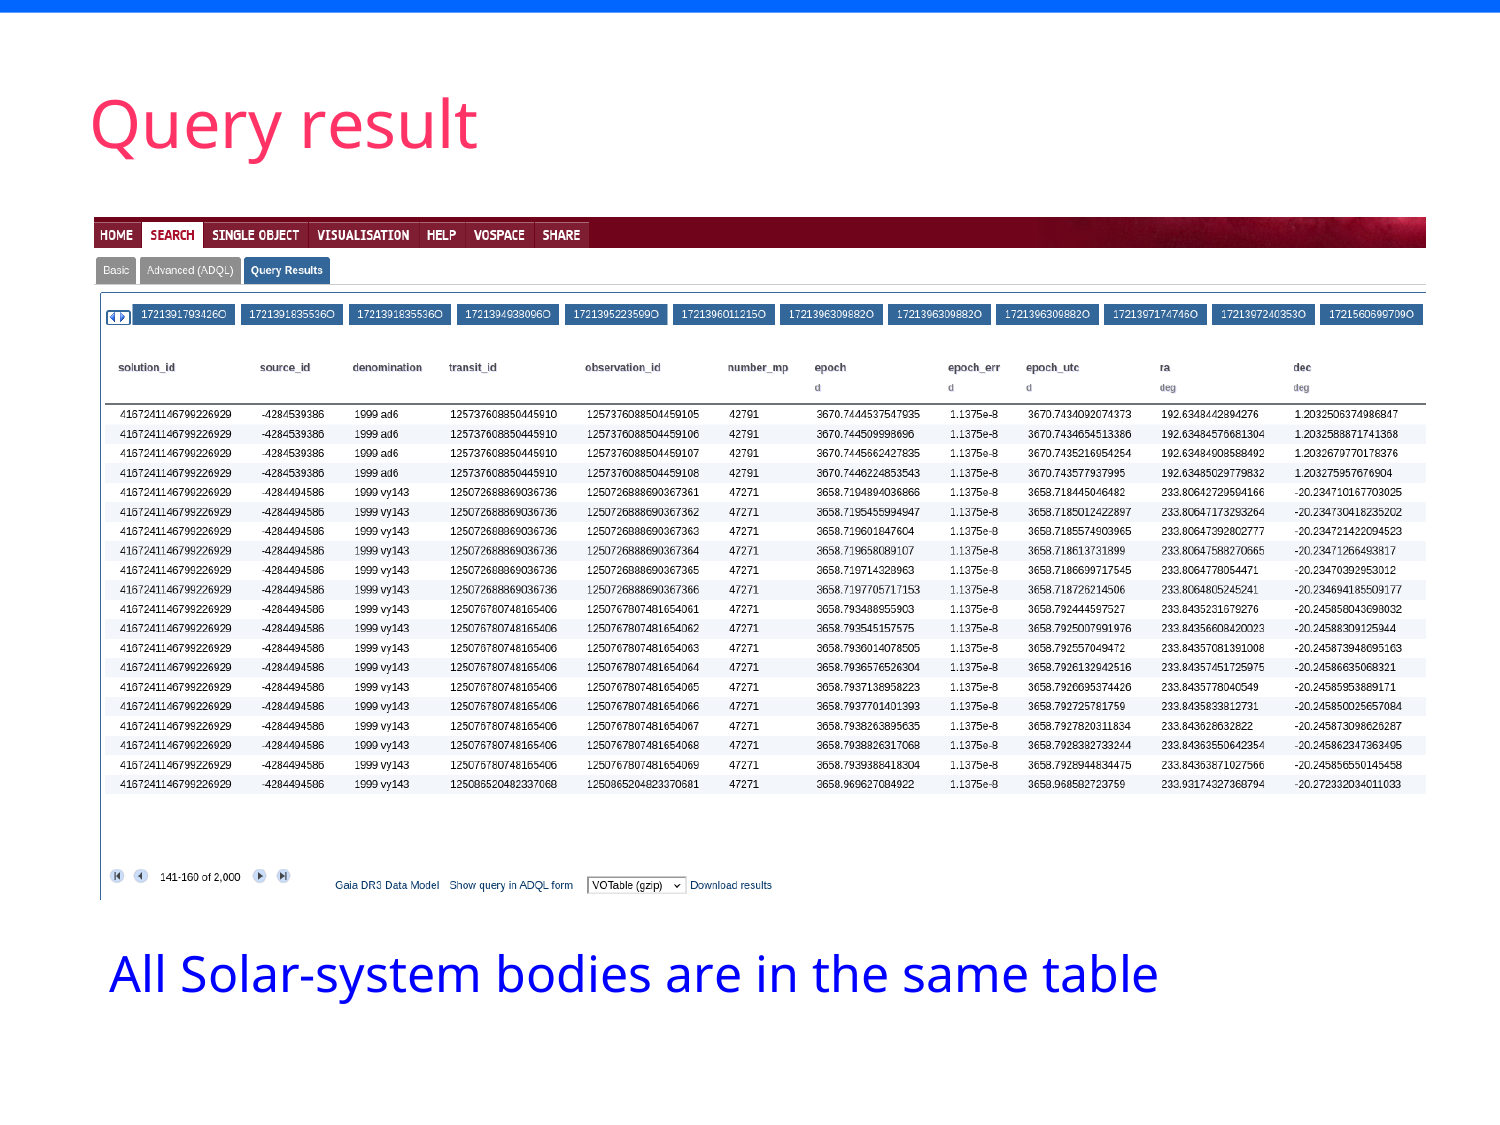

Query result
All Solar-system bodies are in the same table
46